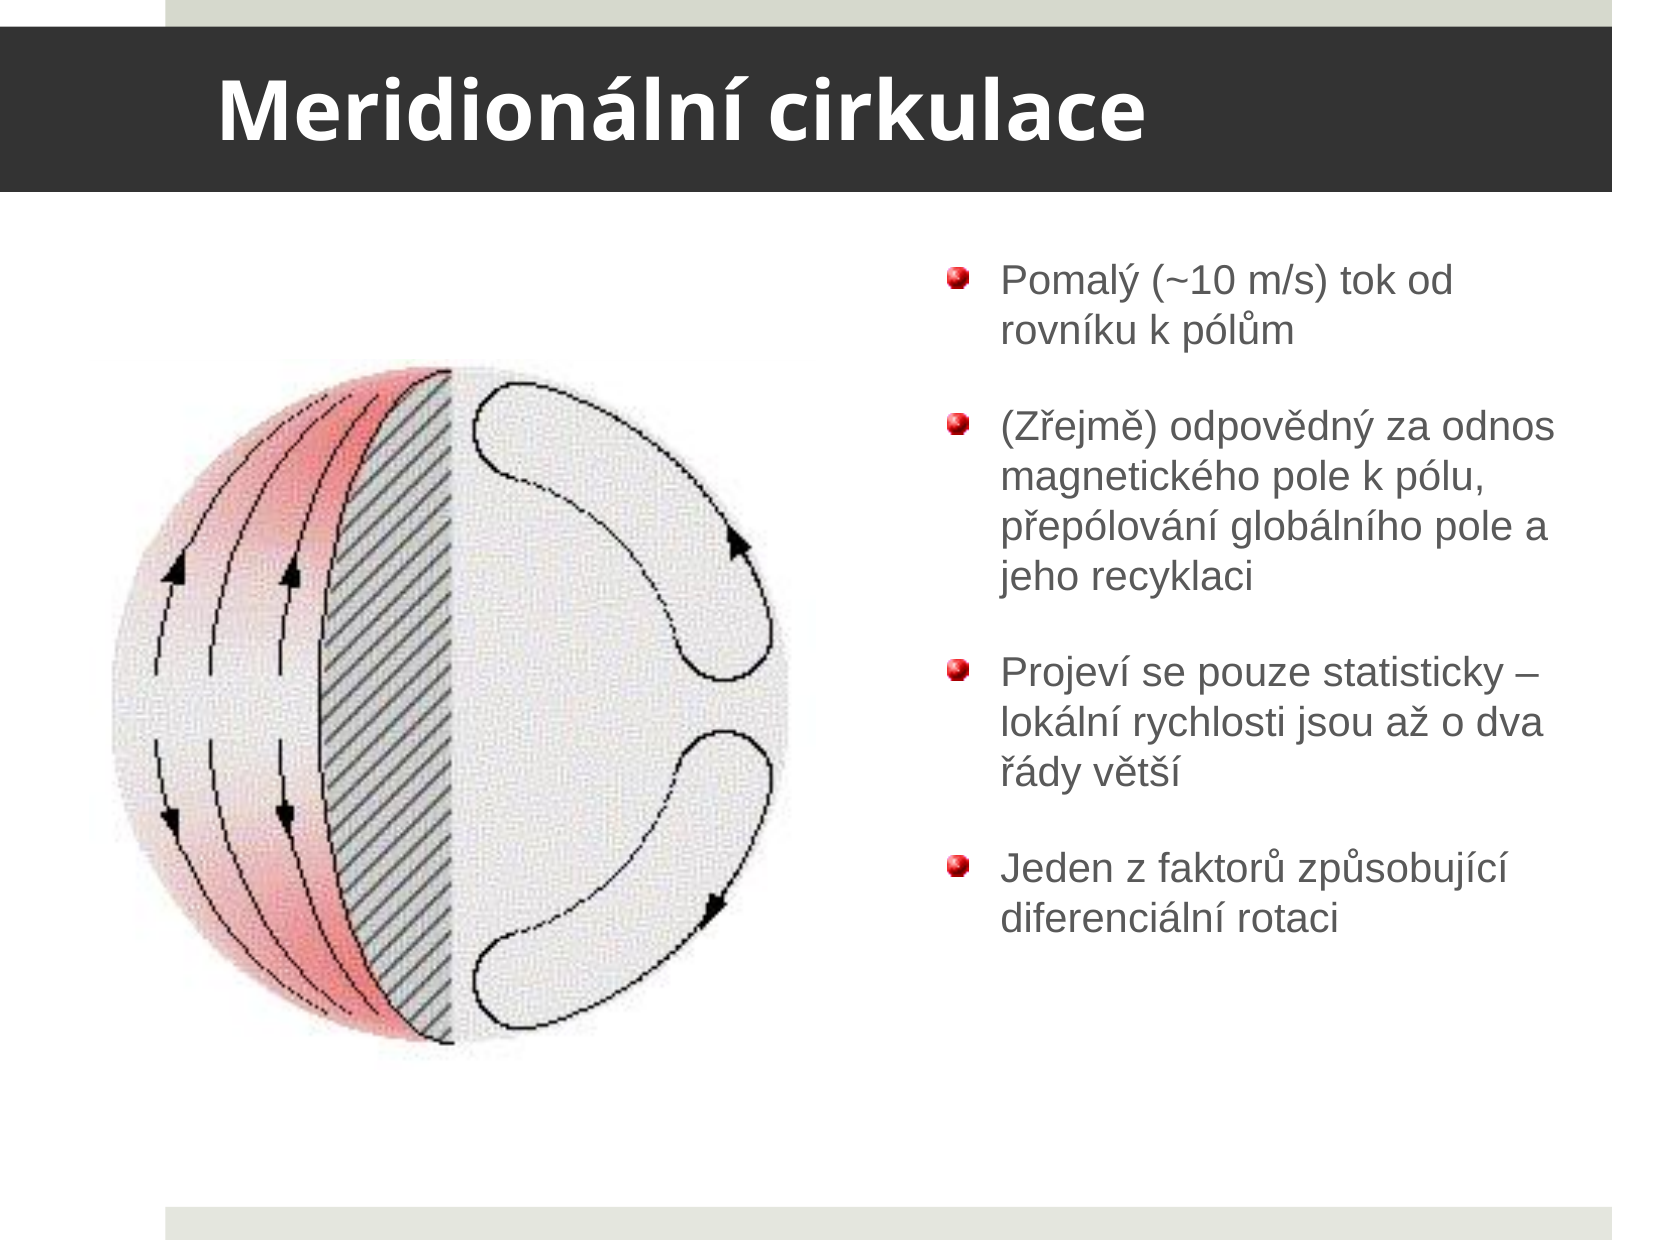

# Meridionální cirkulace
Pomalý (~10 m/s) tok od rovníku k pólům
(Zřejmě) odpovědný za odnos magnetického pole k pólu, přepólování globálního pole a jeho recyklaci
Projeví se pouze statisticky – lokální rychlosti jsou až o dva řády větší
Jeden z faktorů způsobující diferenciální rotaci